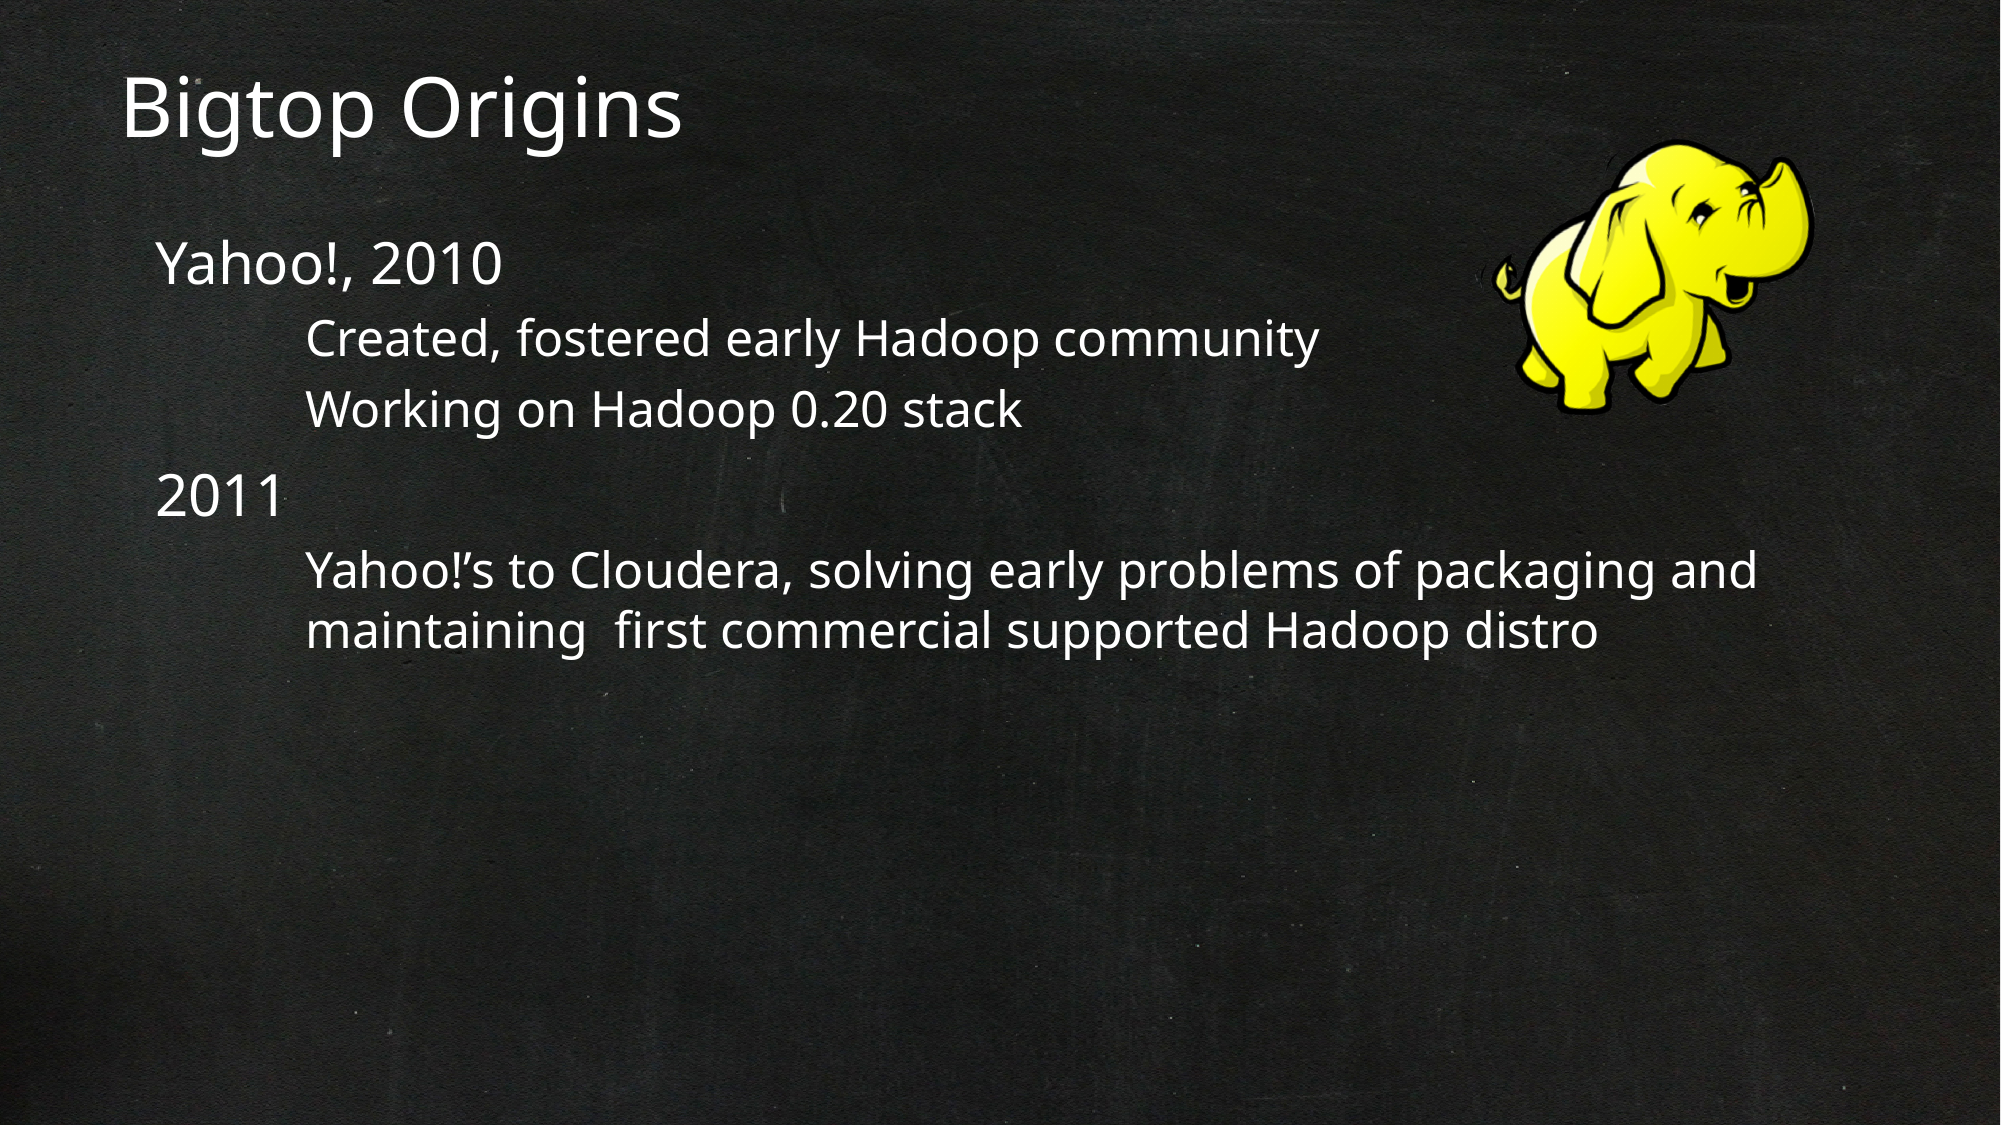

# Bigtop Origins
Yahoo!, 2010
Created, fostered early Hadoop community
Working on Hadoop 0.20 stack
2011
Yahoo!’s to Cloudera, solving early problems of packaging and maintaining first commercial supported Hadoop distro